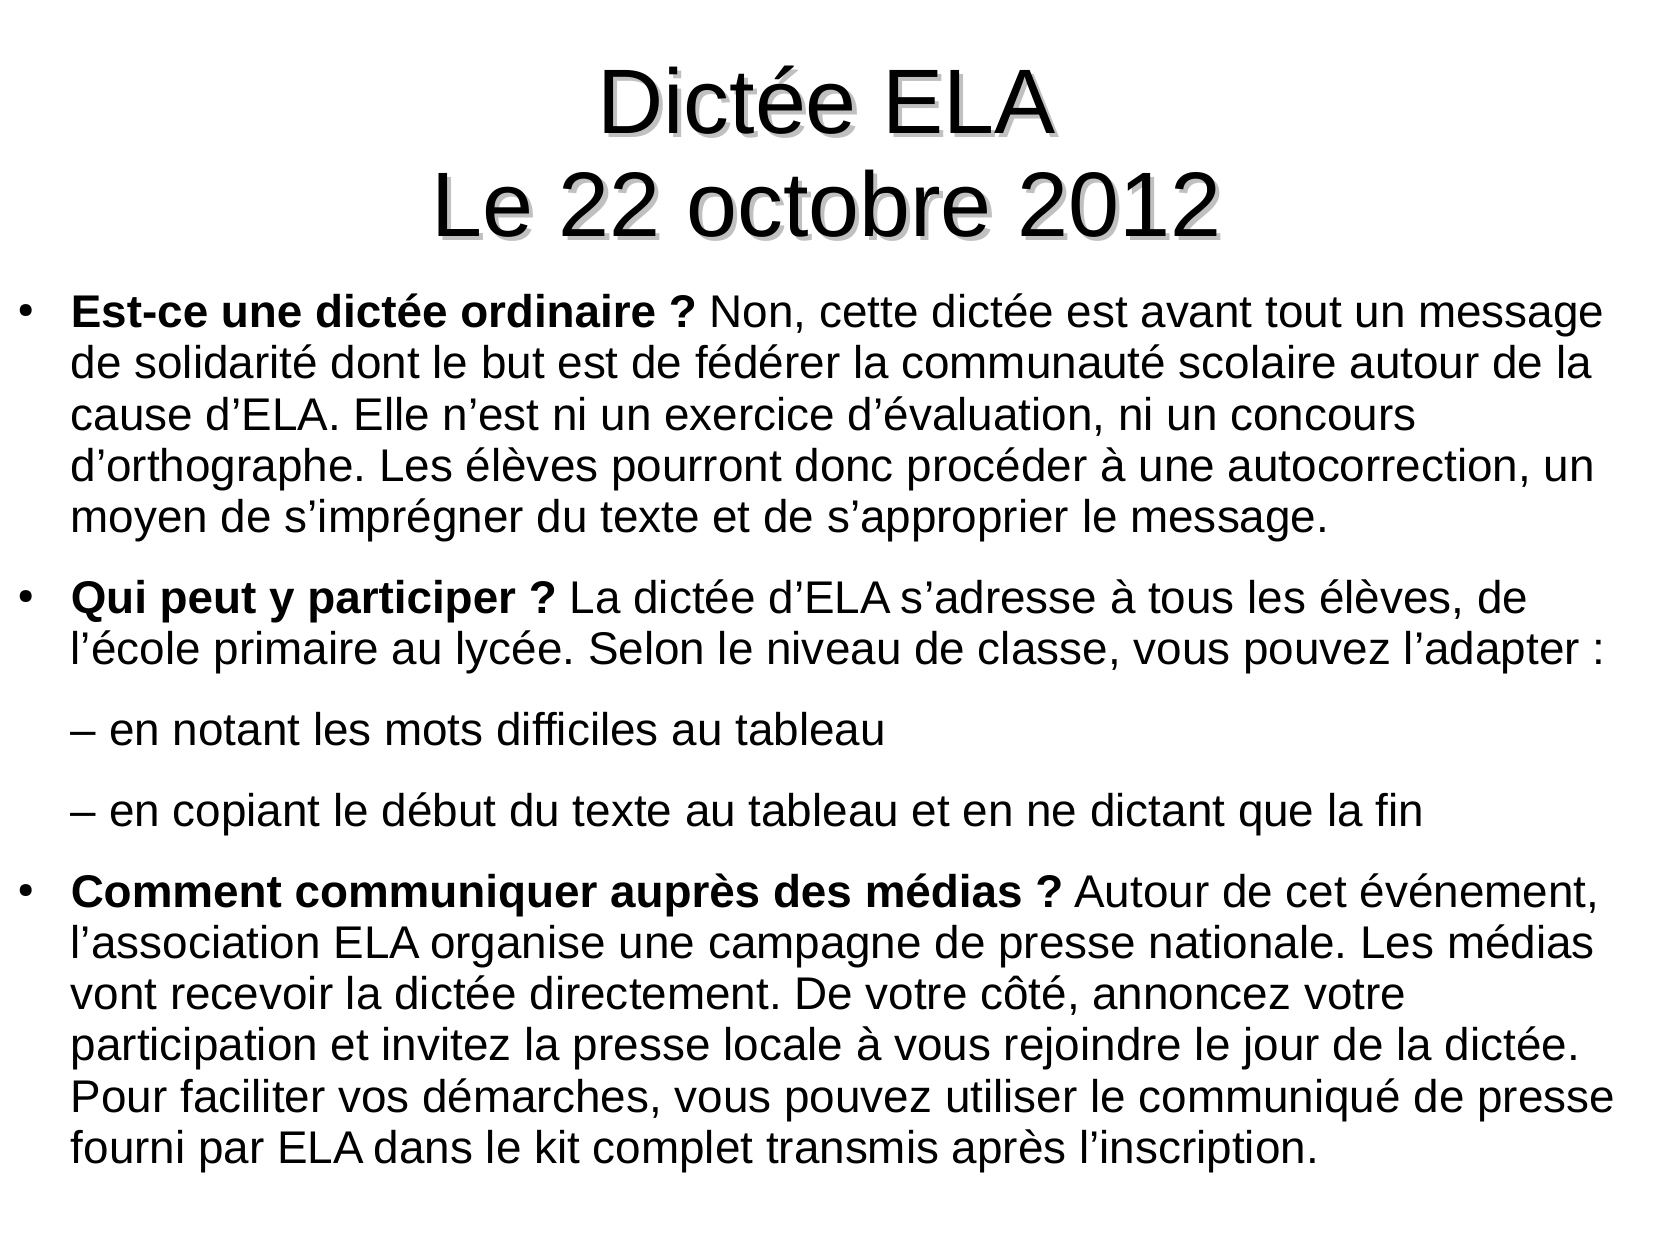

# Dictée ELA Le 22 octobre 2012
Est-ce une dictée ordinaire ? Non, cette dictée est avant tout un message de solidarité dont le but est de fédérer la communauté scolaire autour de la cause d’ELA. Elle n’est ni un exercice d’évaluation, ni un concours d’orthographe. Les élèves pourront donc procéder à une autocorrection, un moyen de s’imprégner du texte et de s’approprier le message.
Qui peut y participer ? La dictée d’ELA s’adresse à tous les élèves, de l’école primaire au lycée. Selon le niveau de classe, vous pouvez l’adapter :
– en notant les mots difficiles au tableau
– en copiant le début du texte au tableau et en ne dictant que la fin
Comment communiquer auprès des médias ? Autour de cet événement, l’association ELA organise une campagne de presse nationale. Les médias vont recevoir la dictée directement. De votre côté, annoncez votre participation et invitez la presse locale à vous rejoindre le jour de la dictée. Pour faciliter vos démarches, vous pouvez utiliser le communiqué de presse fourni par ELA dans le kit complet transmis après l’inscription.